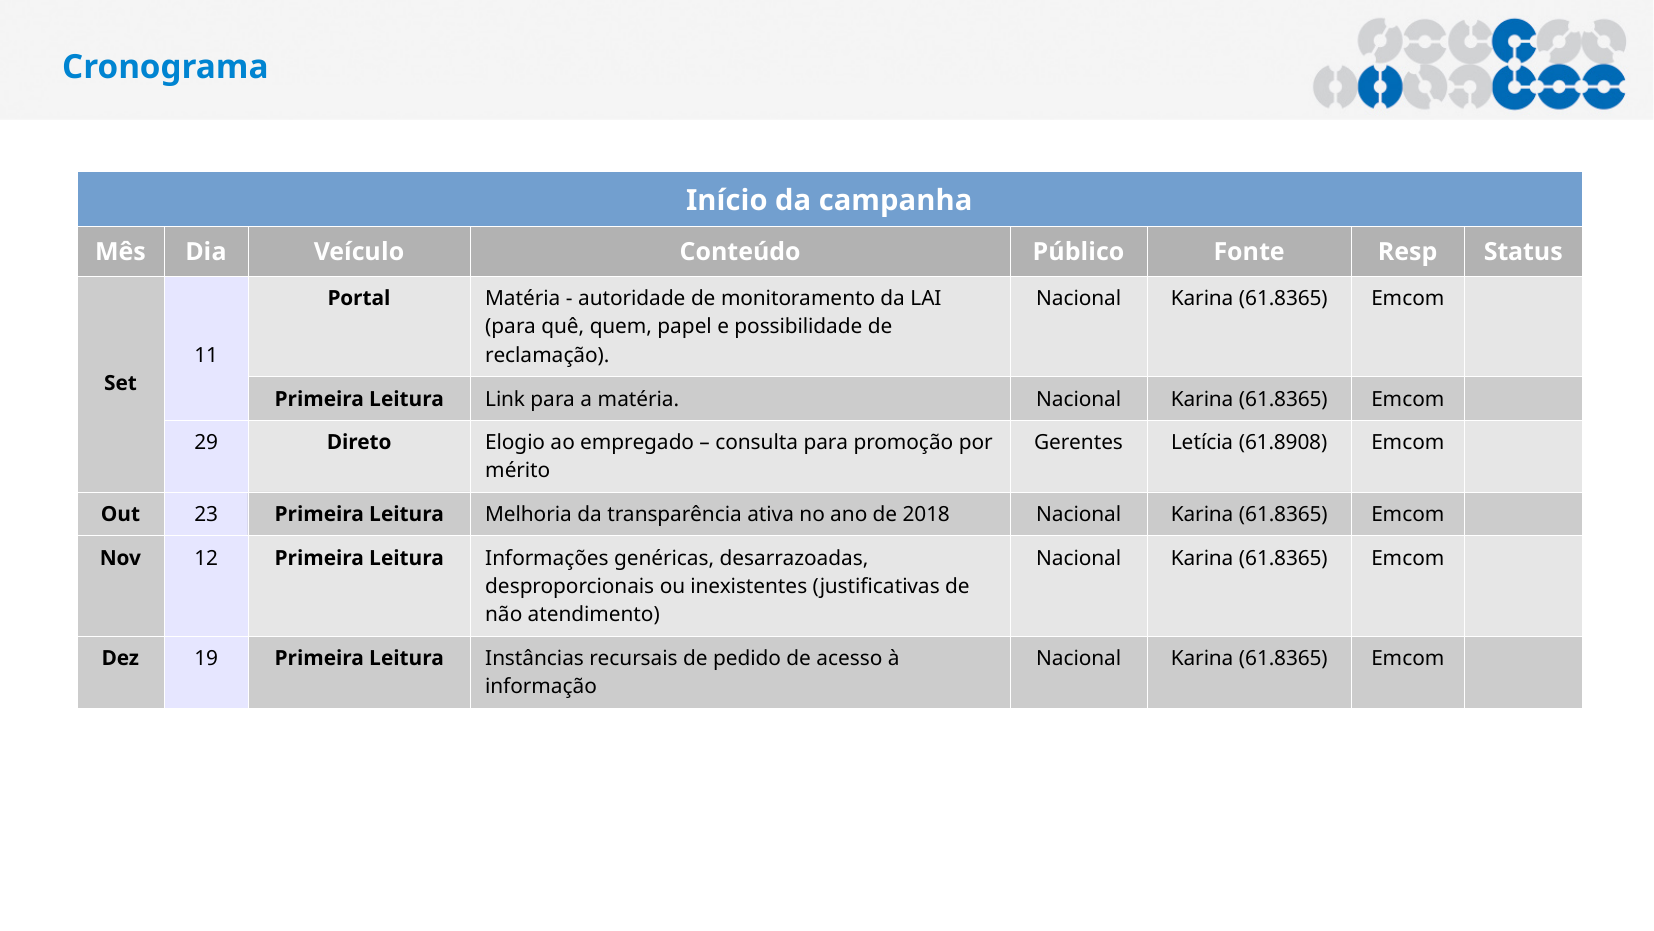

Cronograma
| Início da campanha | | | | | | | |
| --- | --- | --- | --- | --- | --- | --- | --- |
| Mês | Dia | Veículo | Conteúdo | Público | Fonte | Resp | Status |
| Set | 11 | Portal | Matéria - autoridade de monitoramento da LAI (para quê, quem, papel e possibilidade de reclamação). | Nacional | Karina (61.8365) | Emcom | |
| | | Primeira Leitura | Link para a matéria. | Nacional | Karina (61.8365) | Emcom | |
| | 29 | Direto | Elogio ao empregado – consulta para promoção por mérito | Gerentes | Letícia (61.8908) | Emcom | |
| Out | 23 | Primeira Leitura | Melhoria da transparência ativa no ano de 2018 | Nacional | Karina (61.8365) | Emcom | |
| Nov | 12 | Primeira Leitura | Informações genéricas, desarrazoadas, desproporcionais ou inexistentes (justificativas de não atendimento) | Nacional | Karina (61.8365) | Emcom | |
| Dez | 19 | Primeira Leitura | Instâncias recursais de pedido de acesso à informação | Nacional | Karina (61.8365) | Emcom | |